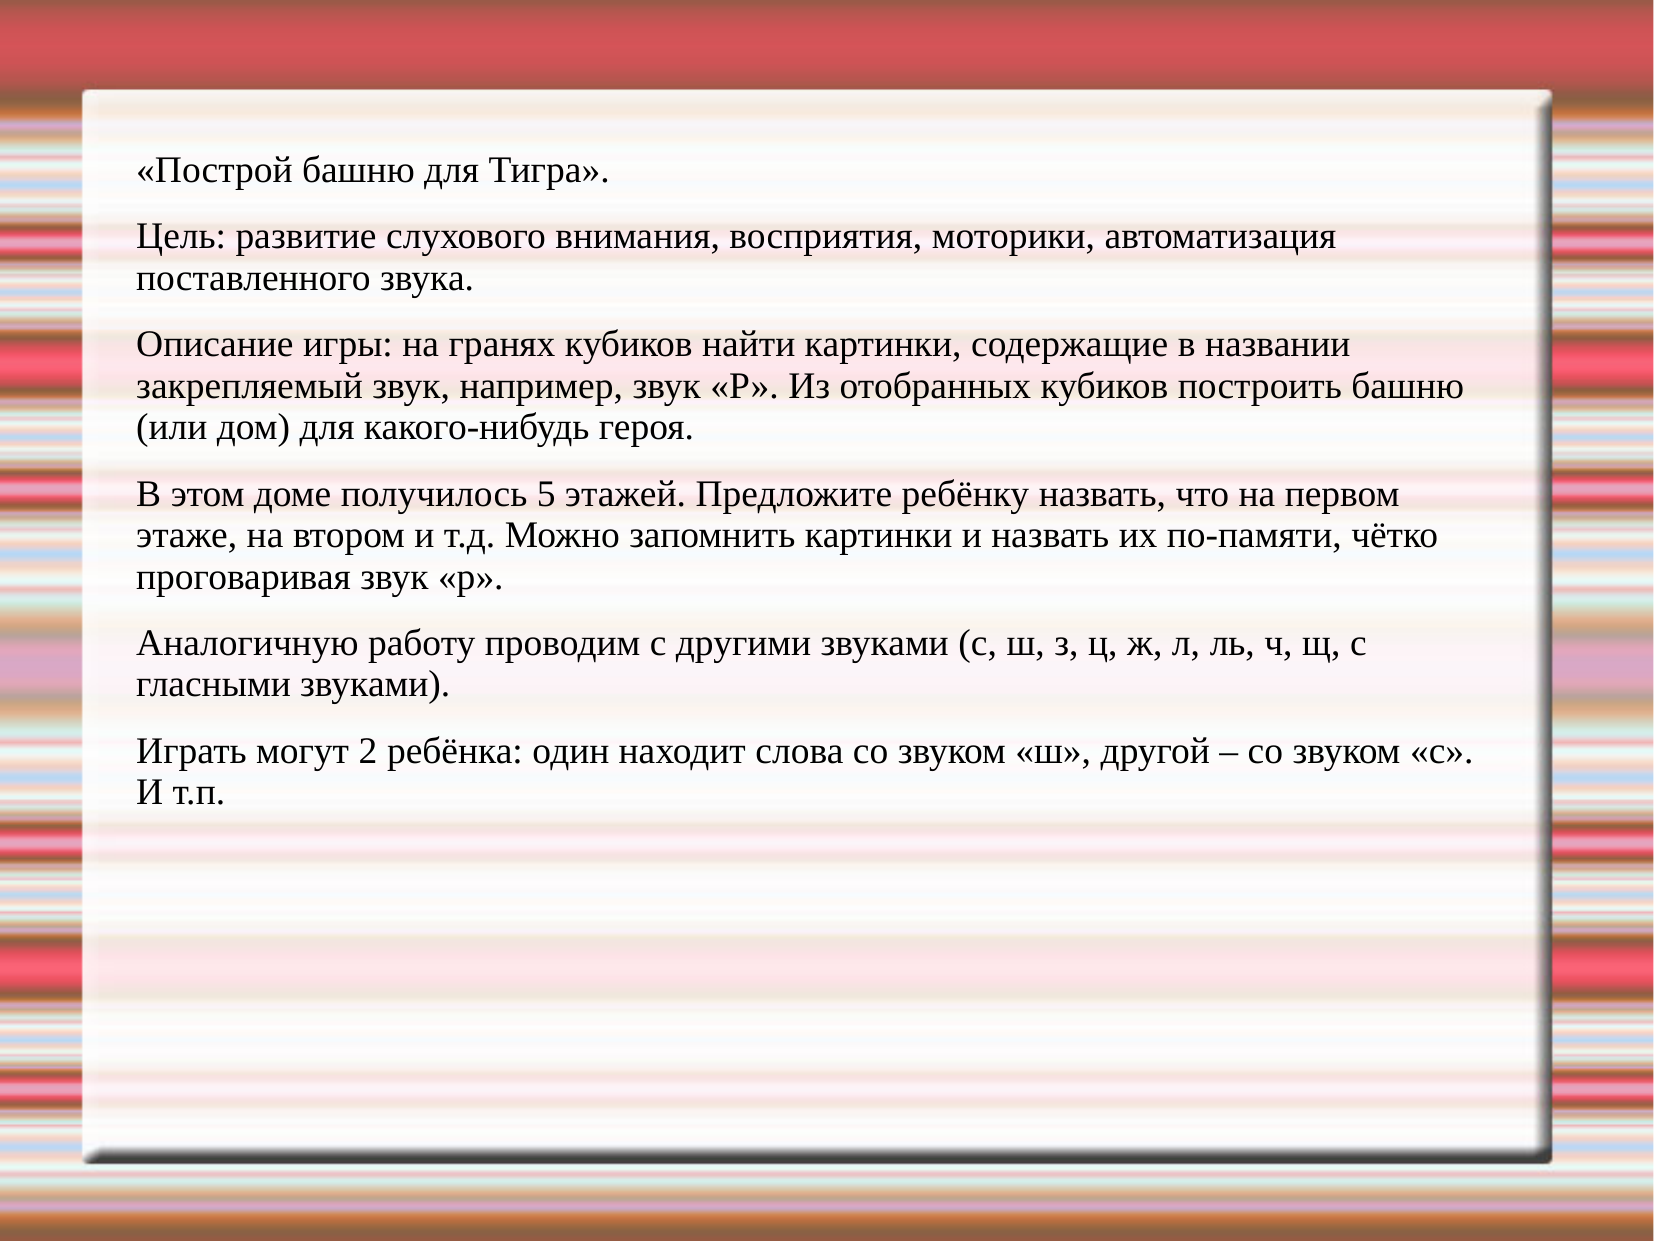

#
«Построй башню для Тигра».
Цель: развитие слухового внимания, восприятия, моторики, автоматизация поставленного звука.
Описание игры: на гранях кубиков найти картинки, содержащие в названии закрепляемый звук, например, звук «Р». Из отобранных кубиков построить башню (или дом) для какого-нибудь героя.
В этом доме получилось 5 этажей. Предложите ребёнку назвать, что на первом этаже, на втором и т.д. Можно запомнить картинки и назвать их по-памяти, чётко проговаривая звук «р».
Аналогичную работу проводим с другими звуками (с, ш, з, ц, ж, л, ль, ч, щ, с гласными звуками).
Играть могут 2 ребёнка: один находит слова со звуком «ш», другой – со звуком «с». И т.п.